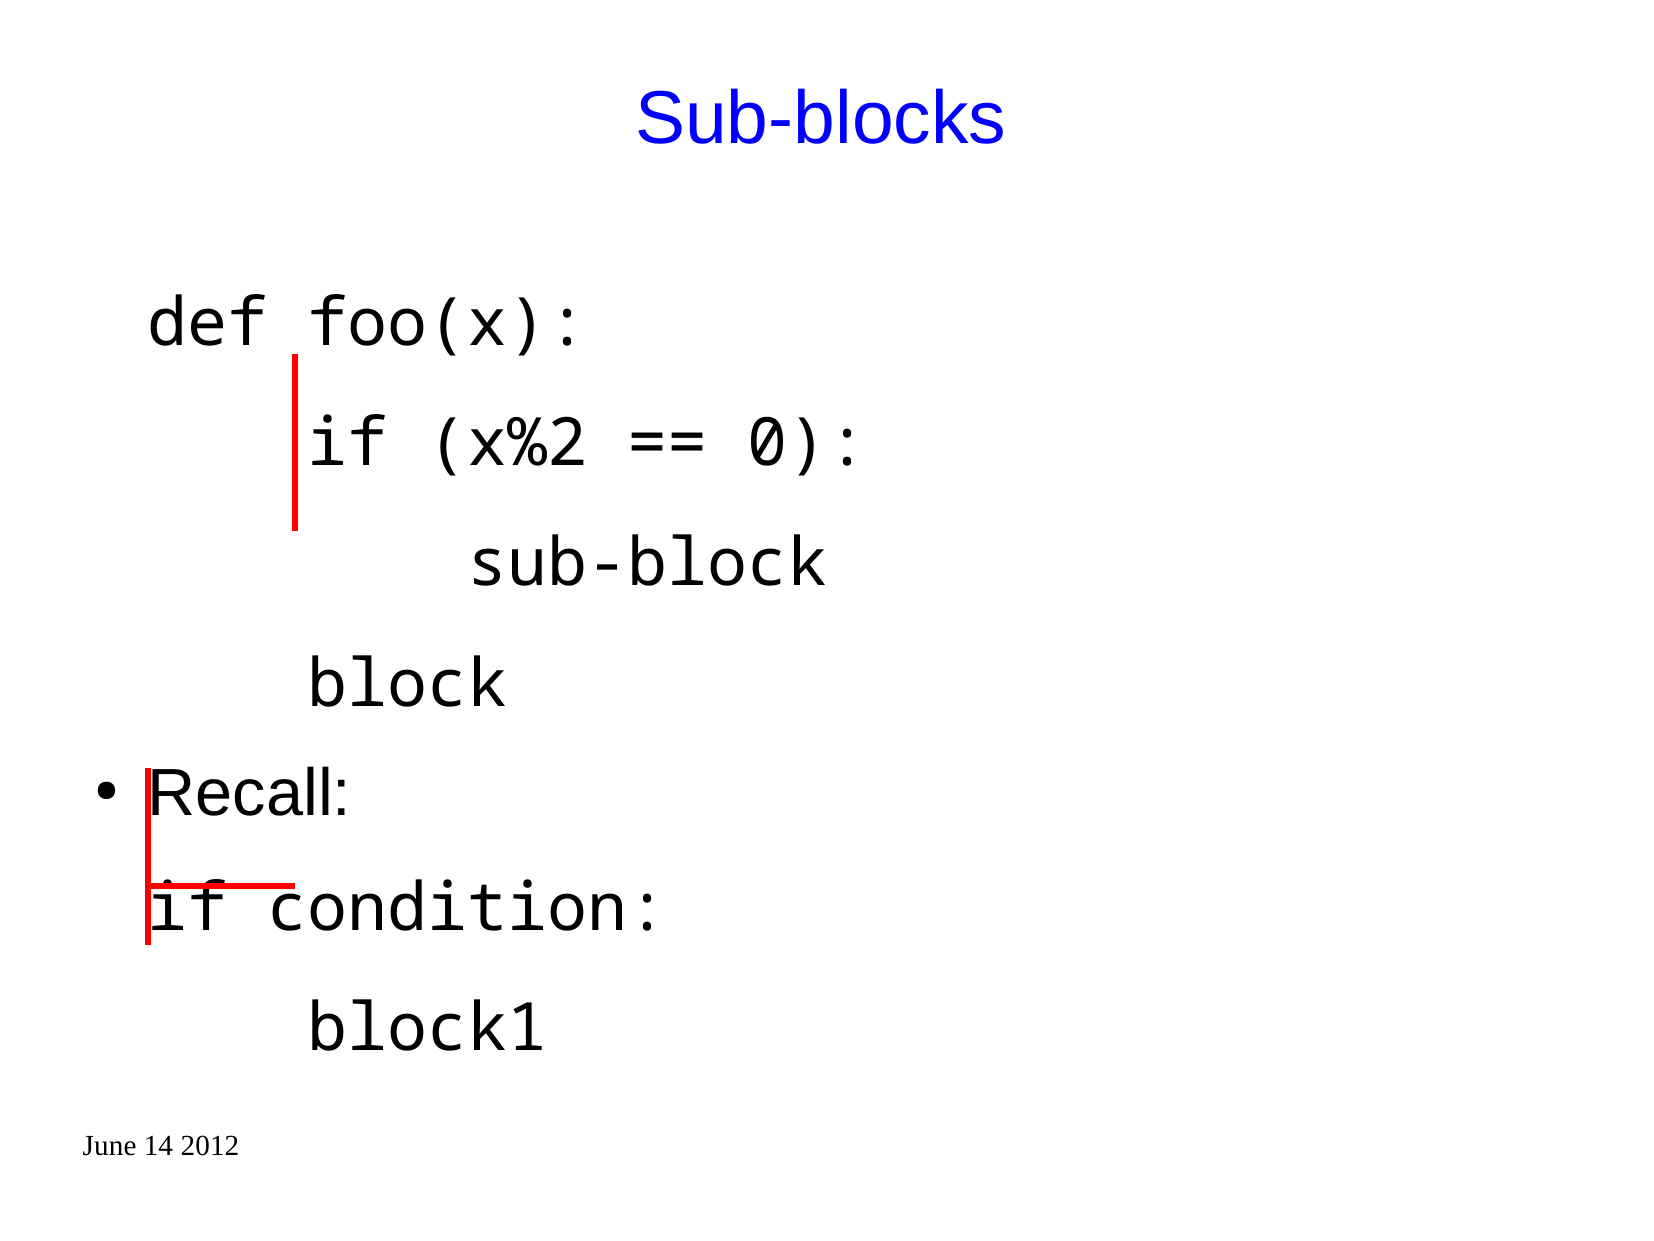

# Sub-blocks
def foo(x):
 if (x%2 == 0):
 sub-block
 block
Recall:
if condition:
 block1
June 14 2012